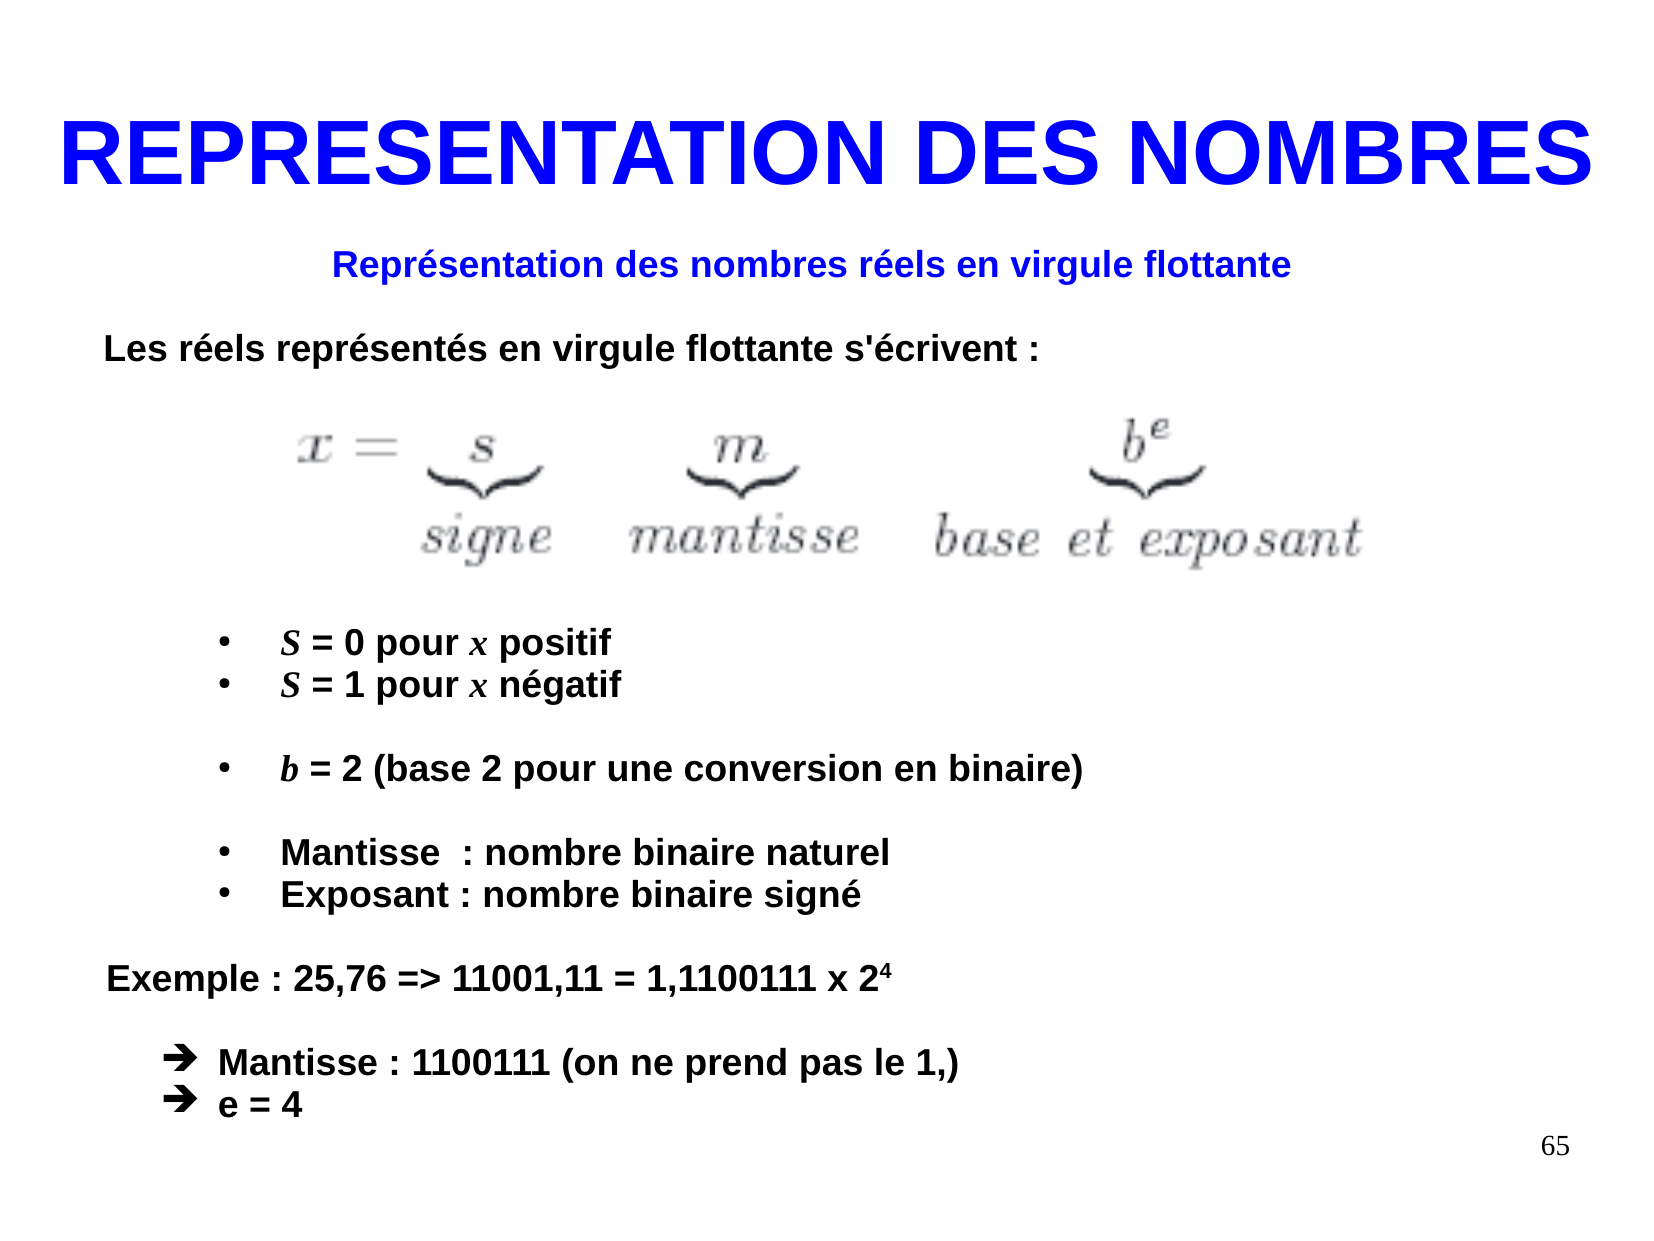

# REPRESENTATION DES NOMBRES
Représentation des nombres réels en virgule flottante
Les réels représentés en virgule flottante s'écrivent :
S = 0 pour x positif
S = 1 pour x négatif
b = 2 (base 2 pour une conversion en binaire)
Mantisse  : nombre binaire naturel
Exposant : nombre binaire signé
Exemple : 25,76 => 11001,11 = 1,1100111 x 24
Mantisse : 1100111 (on ne prend pas le 1,)
e = 4
65